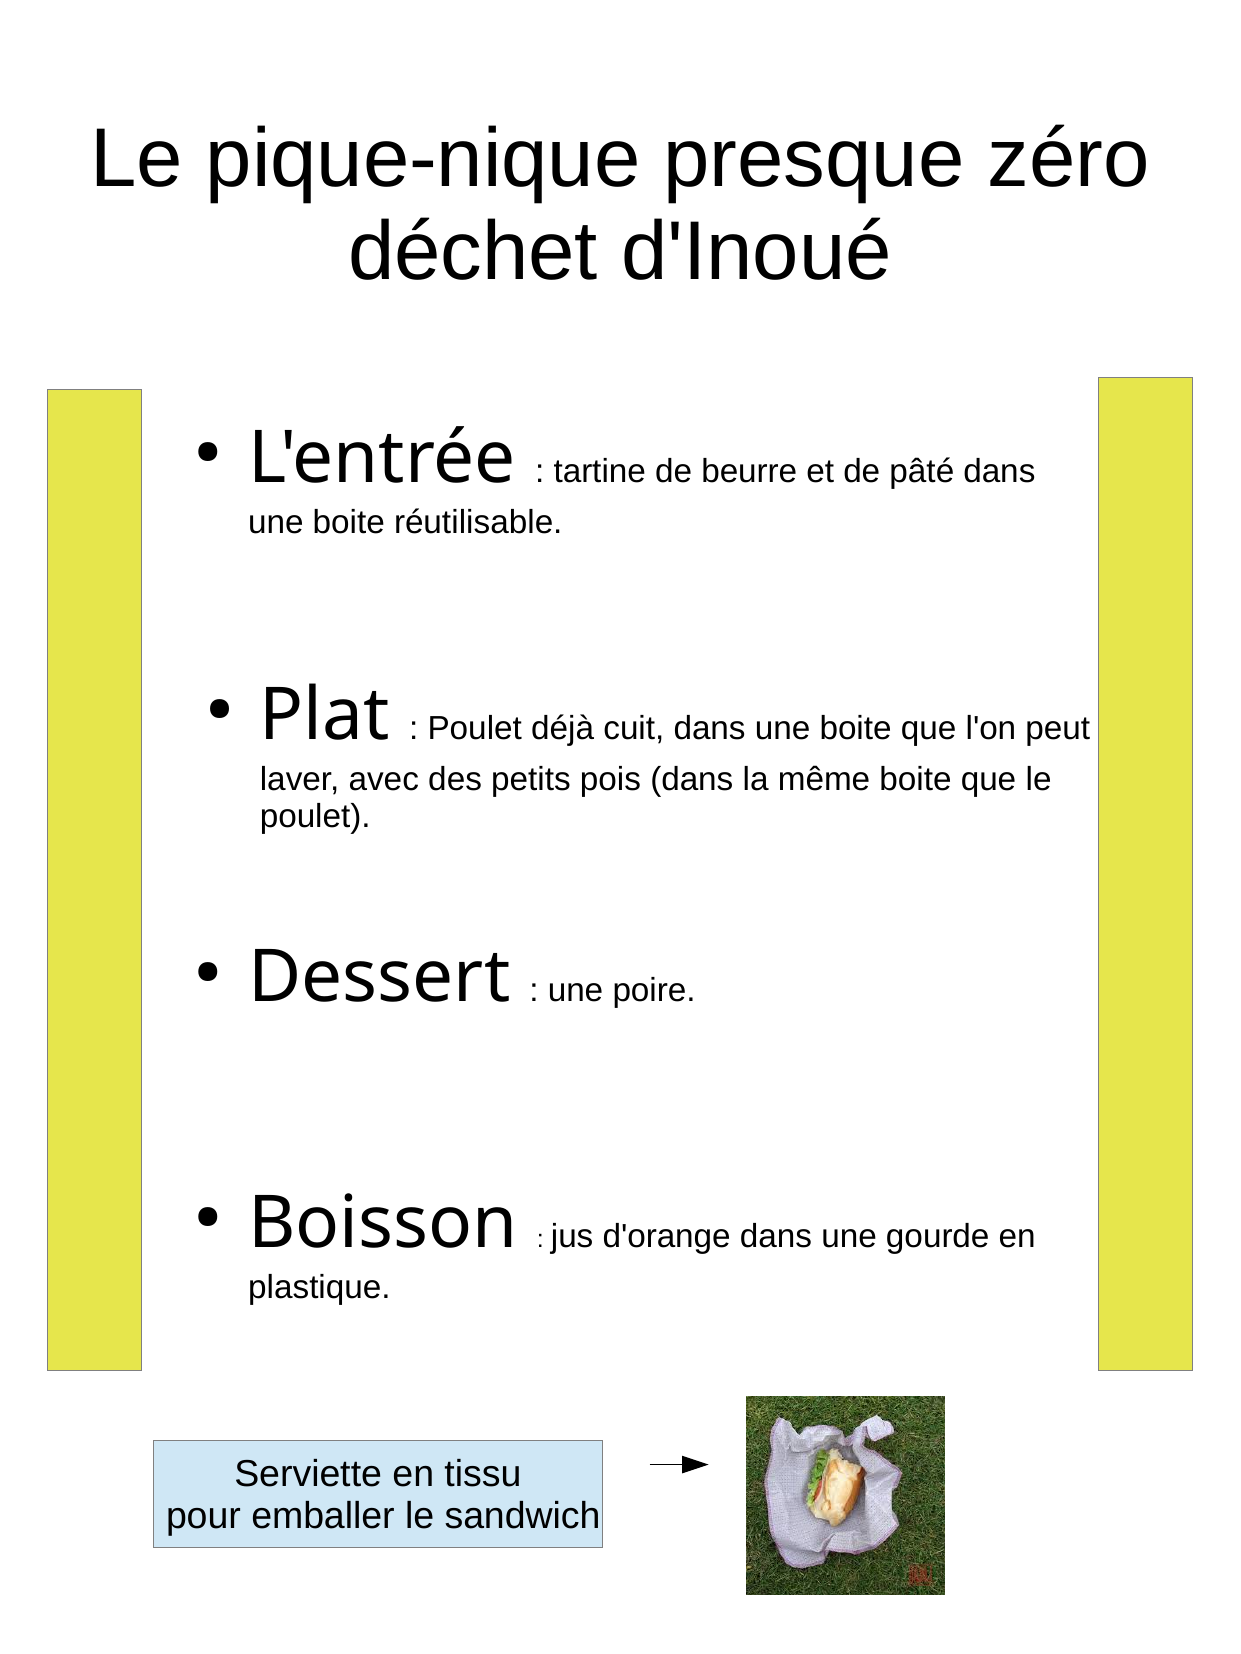

# Le pique-nique presque zéro déchet d'Inoué
L'entrée : tartine de beurre et de pâté dans une boite réutilisable.
Plat : Poulet déjà cuit, dans une boite que l'on peut laver, avec des petits pois (dans la même boite que le poulet).
Dessert : une poire.
Boisson : jus d'orange dans une gourde en plastique.
Serviette en tissu
 pour emballer le sandwich